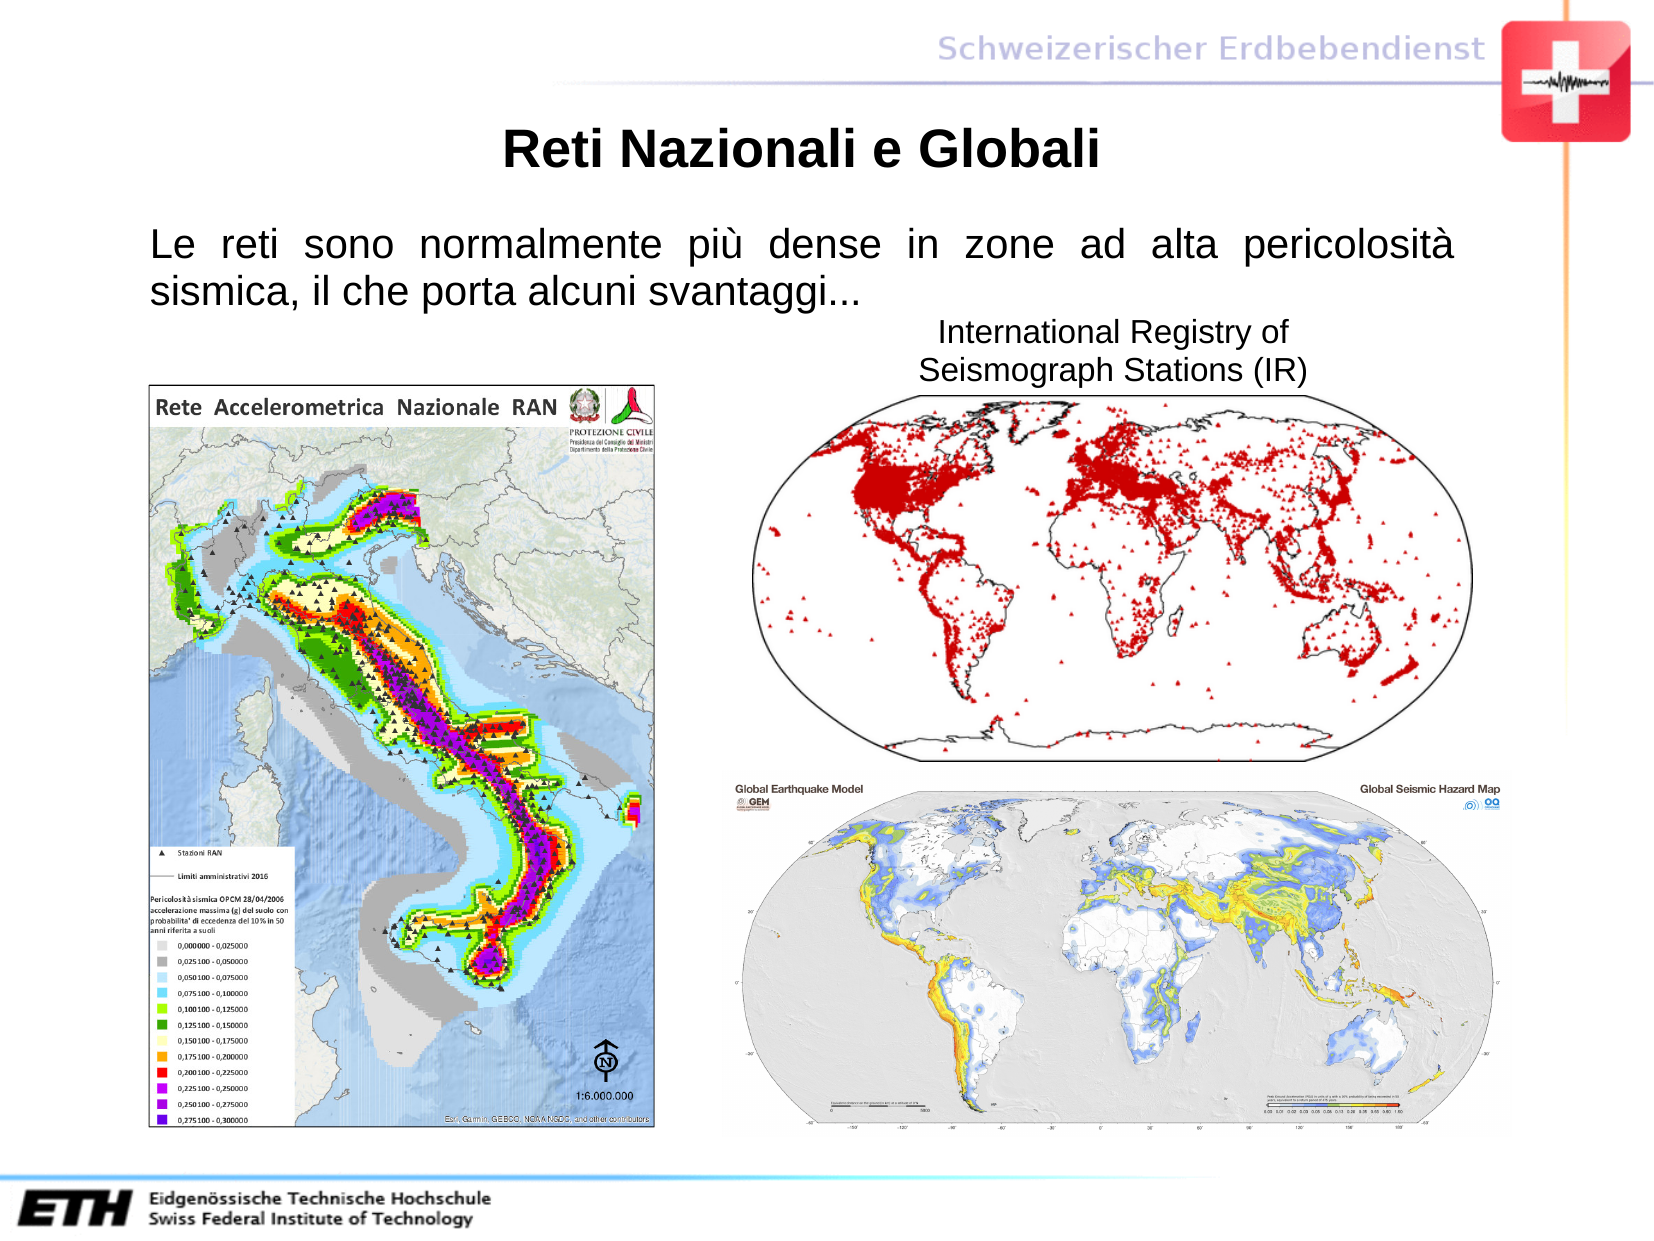

Reti Nazionali e Globali
Le reti sono normalmente più dense in zone ad alta pericolosità sismica, il che porta alcuni svantaggi...
International Registry of Seismograph Stations (IR)